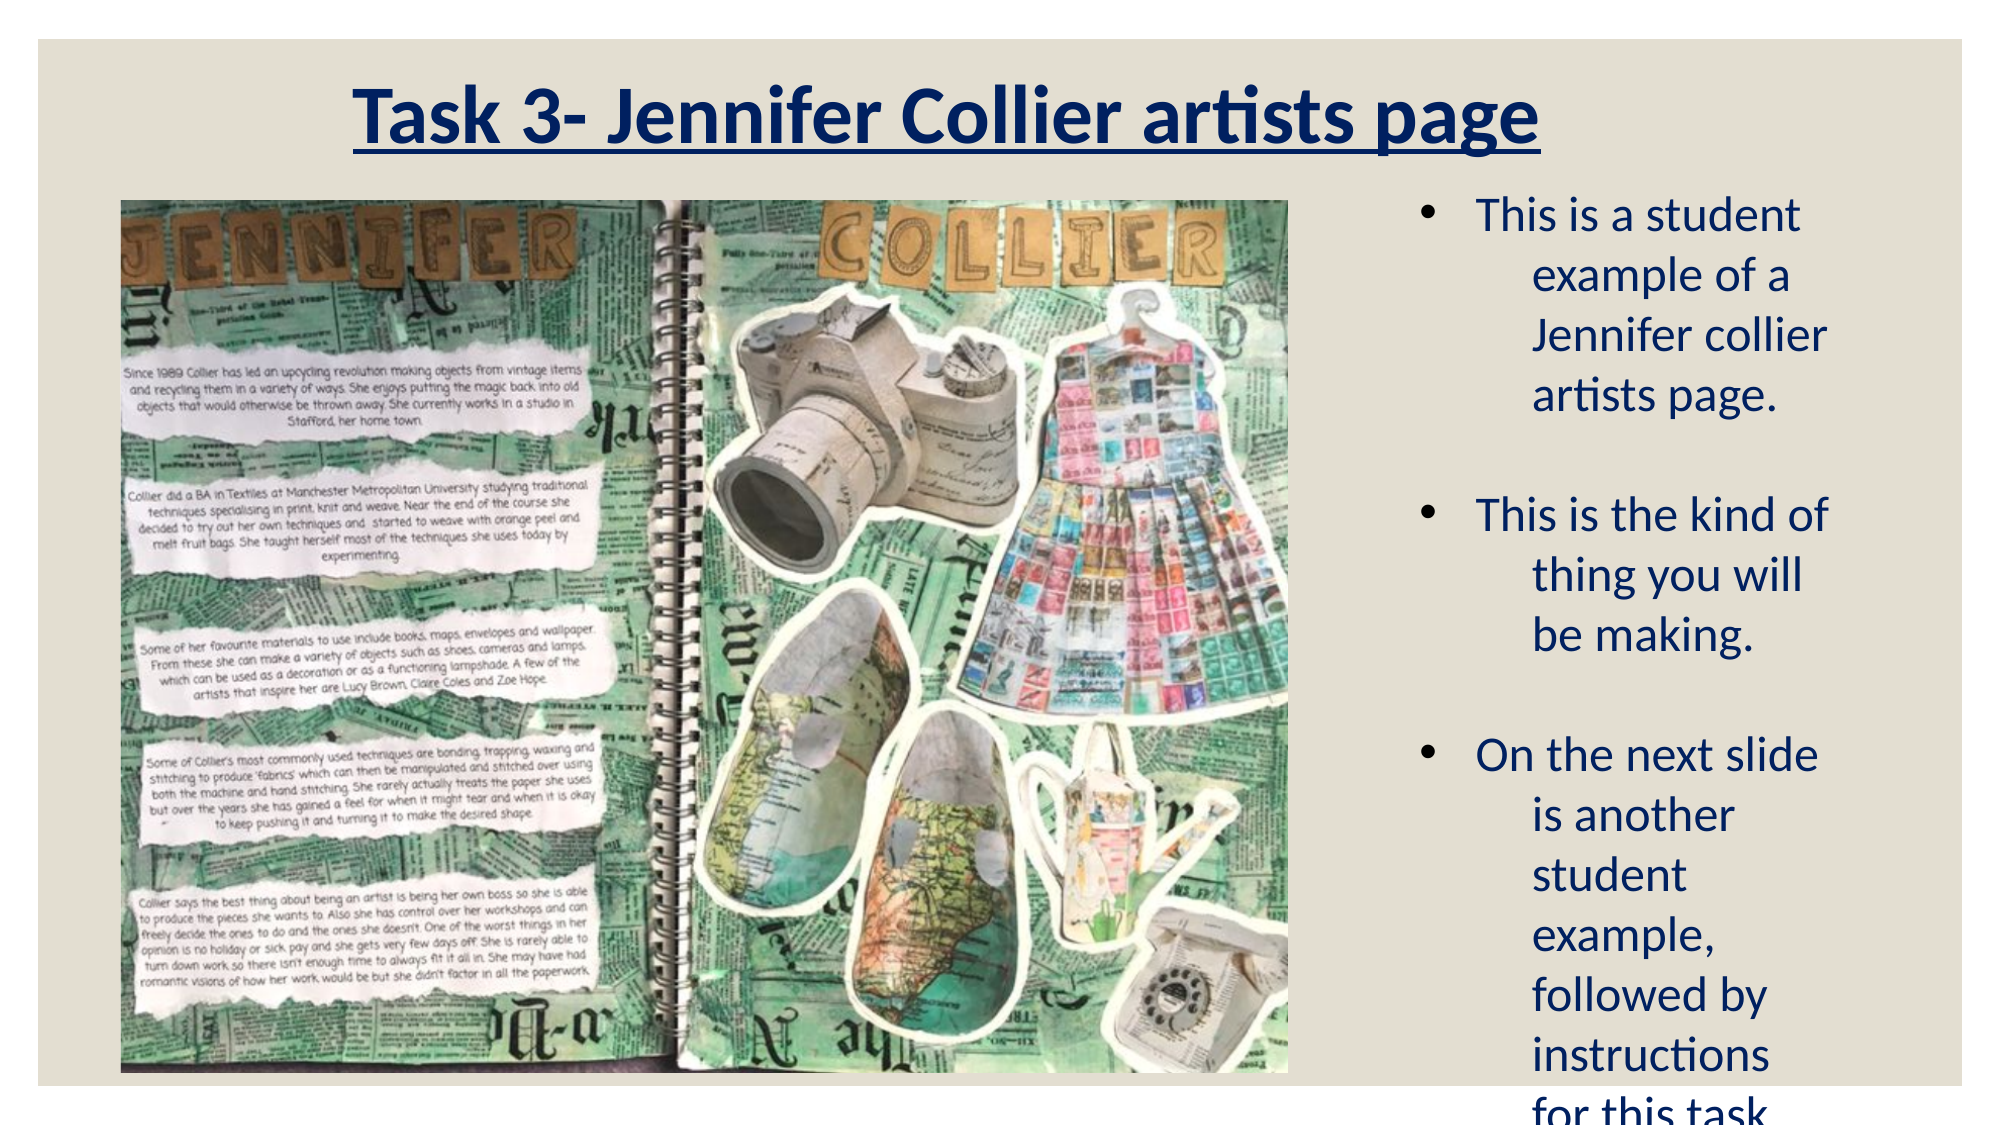

Task 3- Jennifer Collier artists page
This is a student example of a Jennifer collier artists page.
This is the kind of thing you will be making.
On the next slide is another student example, followed by instructions for this task.